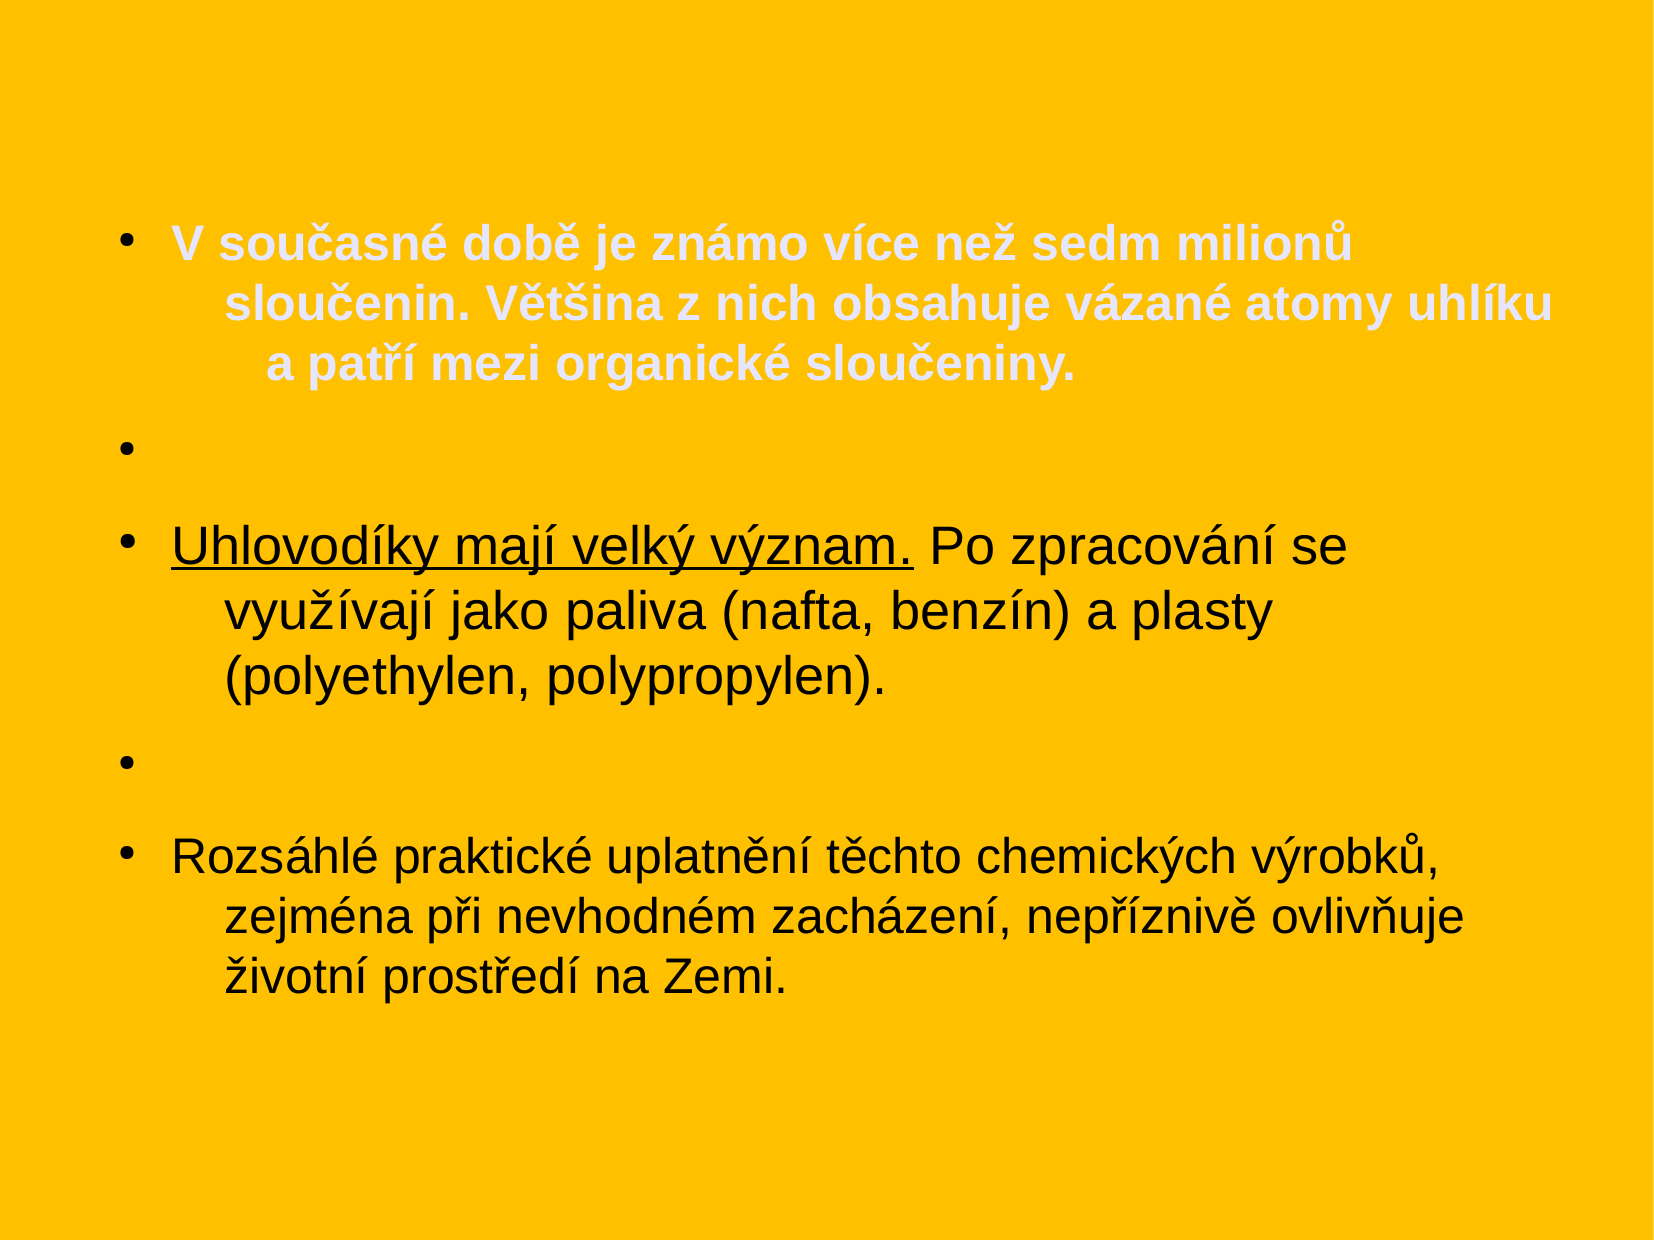

# V současné době je známo více než sedm milionů sloučenin. Většina z nich obsahuje vázané atomy uhlíku a patří mezi organické sloučeniny.
Uhlovodíky mají velký význam. Po zpracování se využívají jako paliva (nafta, benzín) a plasty (polyethylen, polypropylen).
Rozsáhlé praktické uplatnění těchto chemických výrobků, zejména při nevhodném zacházení, nepříznivě ovlivňuje životní prostředí na Zemi.